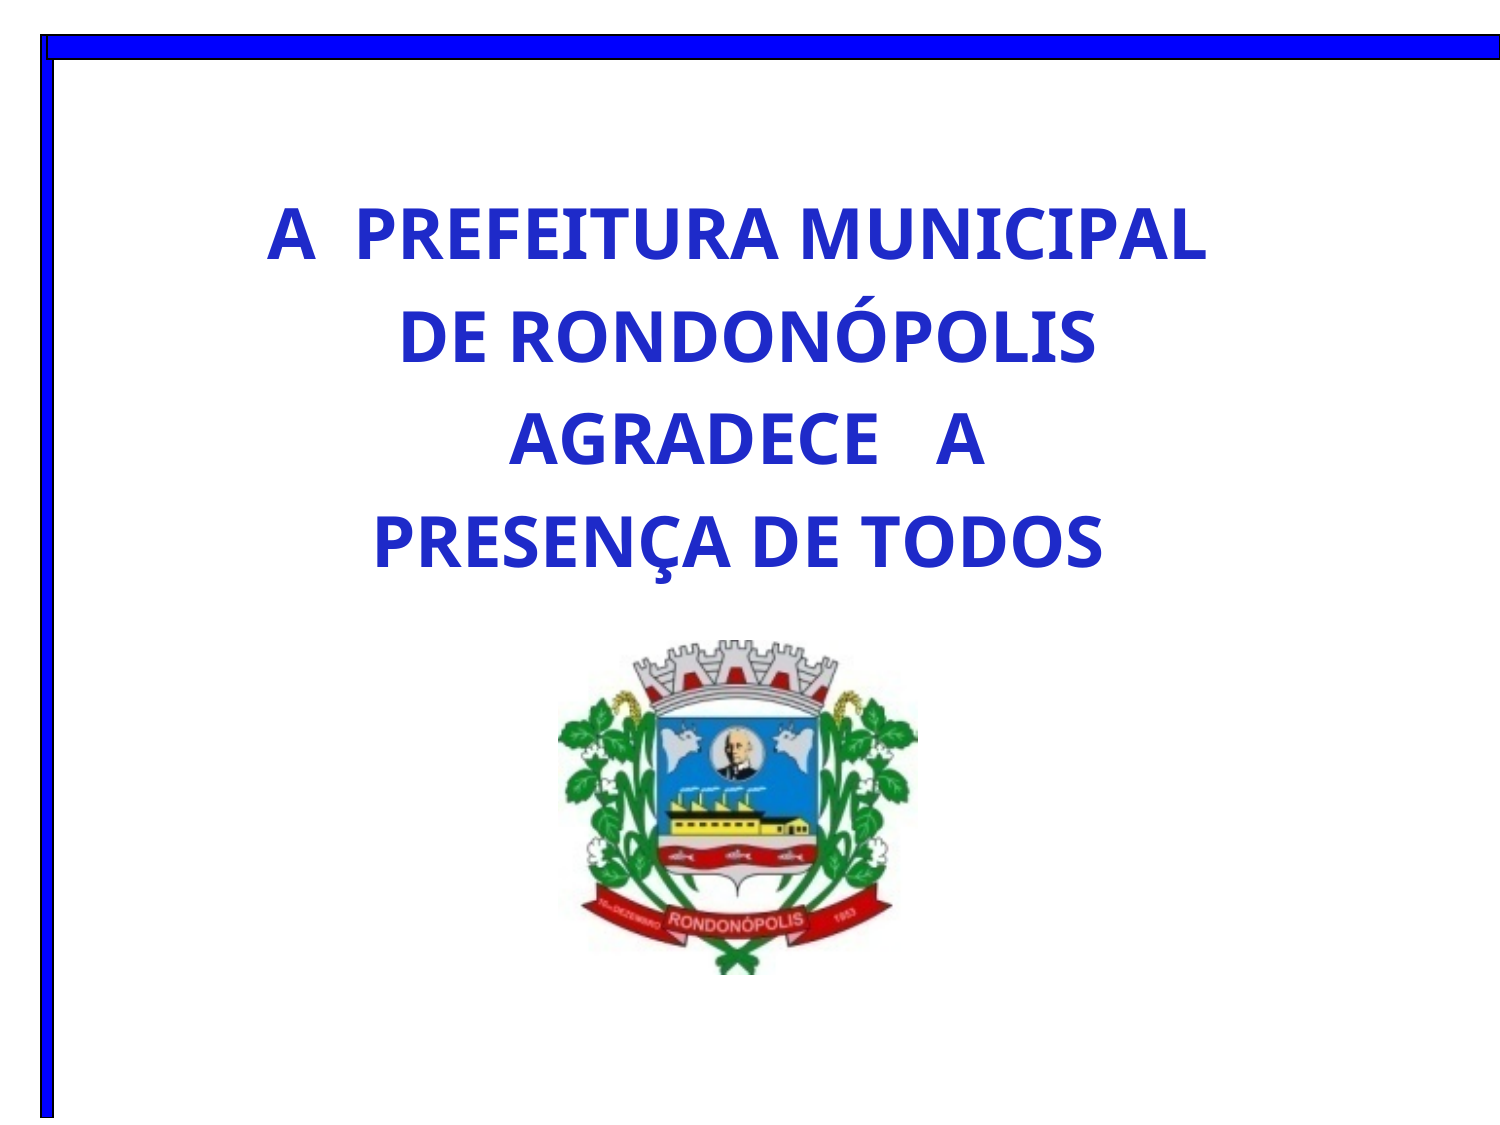

# A PREFEITURA MUNICIPAL
 DE RONDONÓPOLIS
 AGRADECE A
PRESENÇA DE TODOS